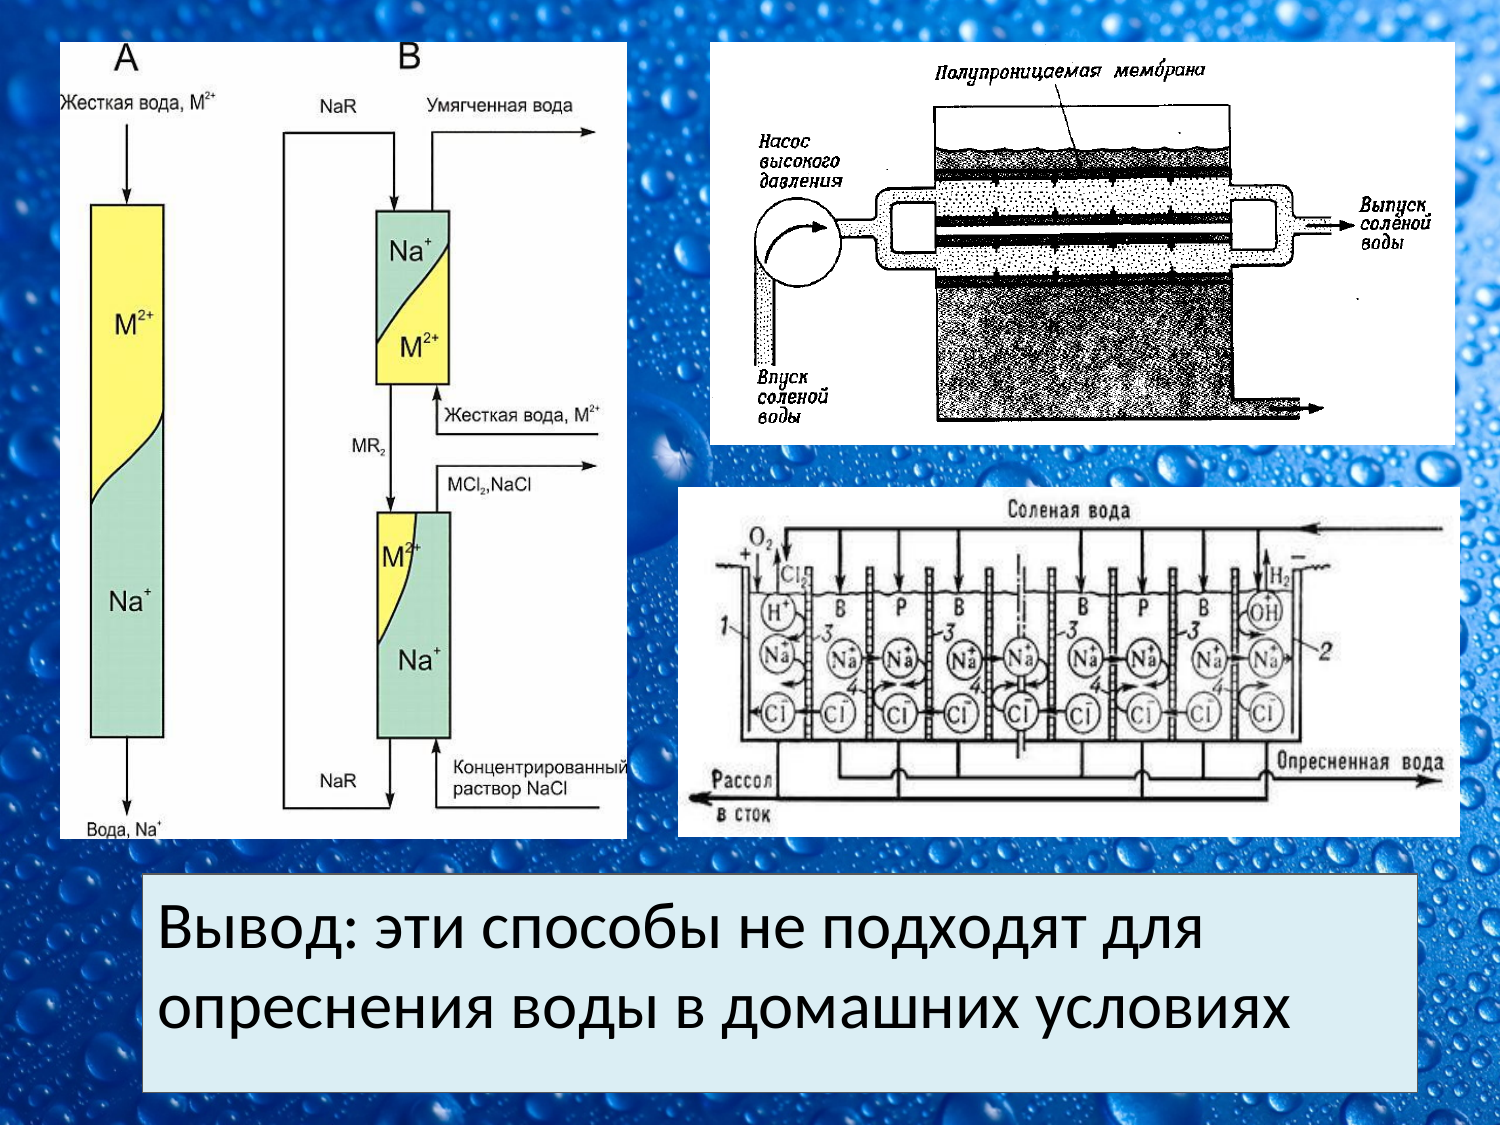

Вывод: эти способы не подходят для опреснения воды в домашних условиях